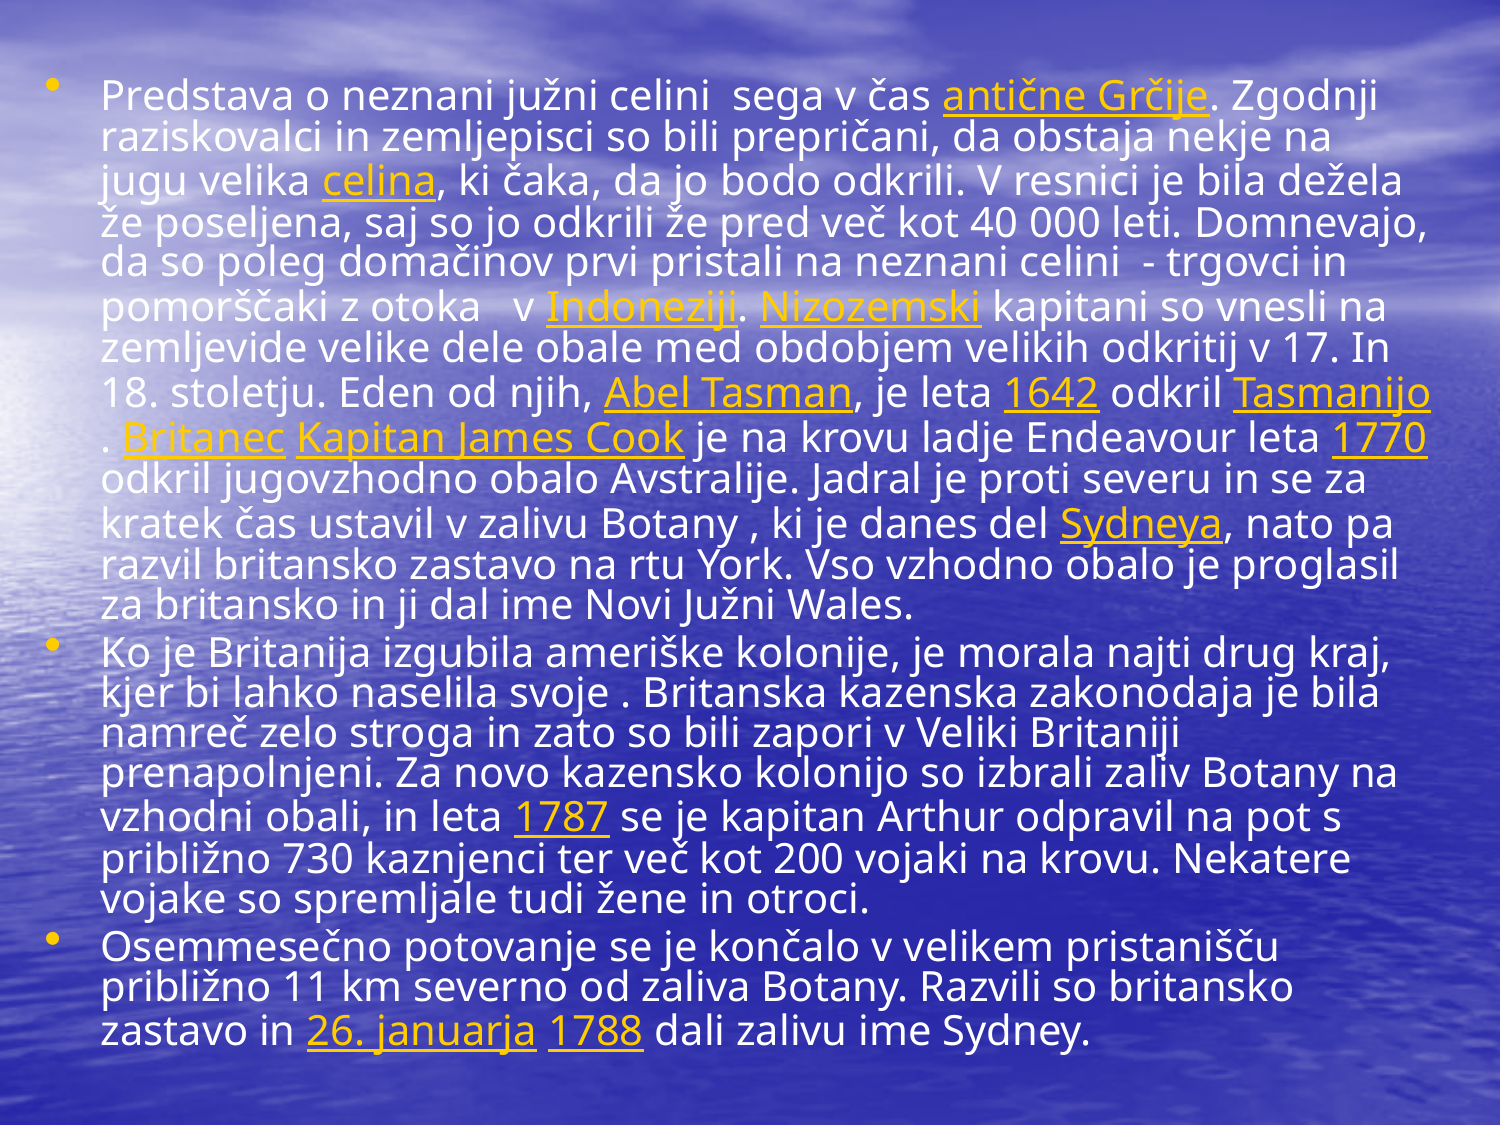

# Predstava o neznani južni celini sega v čas antične Grčije. Zgodnji raziskovalci in zemljepisci so bili prepričani, da obstaja nekje na jugu velika celina, ki čaka, da jo bodo odkrili. V resnici je bila dežela že poseljena, saj so jo odkrili že pred več kot 40 000 leti. Domnevajo, da so poleg domačinov prvi pristali na neznani celini - trgovci in pomorščaki z otoka v Indoneziji. Nizozemski kapitani so vnesli na zemljevide velike dele obale med obdobjem velikih odkritij v 17. In 18. stoletju. Eden od njih, Abel Tasman, je leta 1642 odkril Tasmanijo. Britanec Kapitan James Cook je na krovu ladje Endeavour leta 1770 odkril jugovzhodno obalo Avstralije. Jadral je proti severu in se za kratek čas ustavil v zalivu Botany , ki je danes del Sydneya, nato pa razvil britansko zastavo na rtu York. Vso vzhodno obalo je proglasil za britansko in ji dal ime Novi Južni Wales.
Ko je Britanija izgubila ameriške kolonije, je morala najti drug kraj, kjer bi lahko naselila svoje . Britanska kazenska zakonodaja je bila namreč zelo stroga in zato so bili zapori v Veliki Britaniji prenapolnjeni. Za novo kazensko kolonijo so izbrali zaliv Botany na vzhodni obali, in leta 1787 se je kapitan Arthur odpravil na pot s približno 730 kaznjenci ter več kot 200 vojaki na krovu. Nekatere vojake so spremljale tudi žene in otroci.
Osemmesečno potovanje se je končalo v velikem pristanišču približno 11 km severno od zaliva Botany. Razvili so britansko zastavo in 26. januarja 1788 dali zalivu ime Sydney.